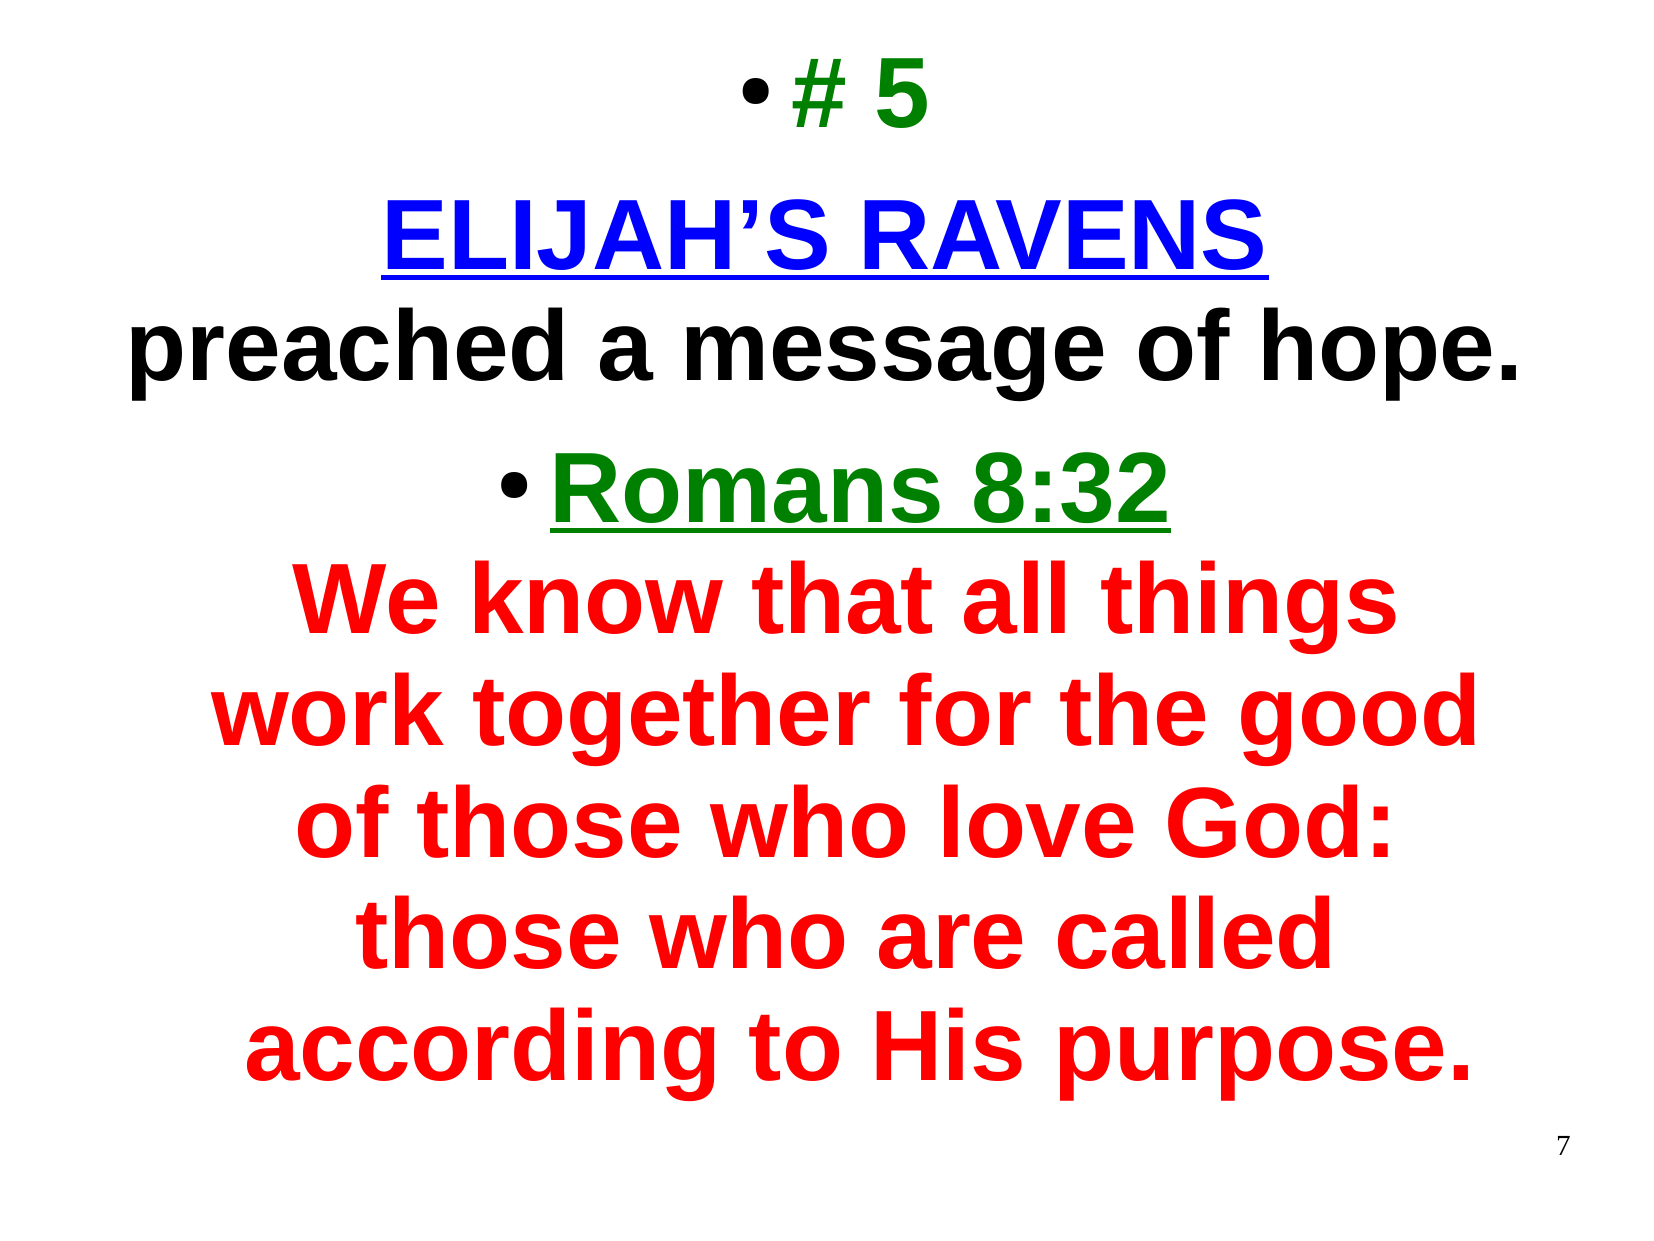

# # 5
ELIJAH’S RAVENS
preached a message of hope.
Romans 8:32
We know that all things
work together for the good
of those who love God:
those who are called
according to His purpose.
7